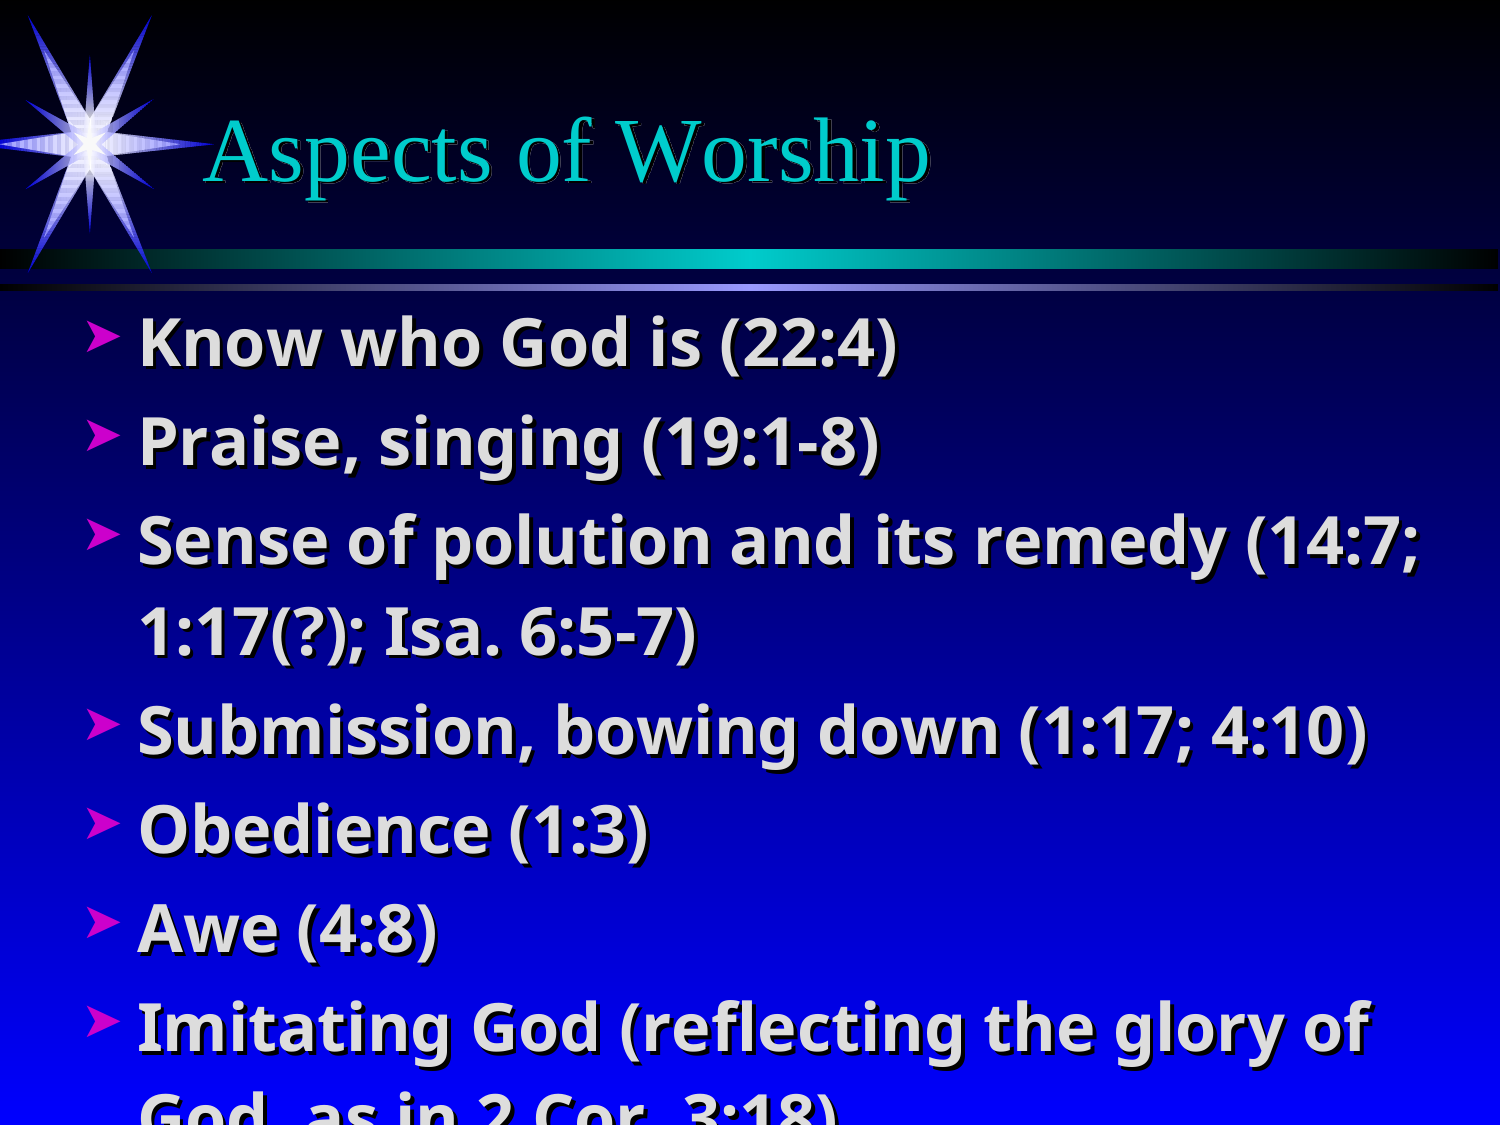

# Aspects of Worship
Know who God is (22:4)
Praise, singing (19:1-8)
Sense of polution and its remedy (14:7; 1:17(?); Isa. 6:5-7)
Submission, bowing down (1:17; 4:10)
Obedience (1:3)
Awe (4:8)
Imitating God (reflecting the glory of God, as in 2 Cor. 3:18)